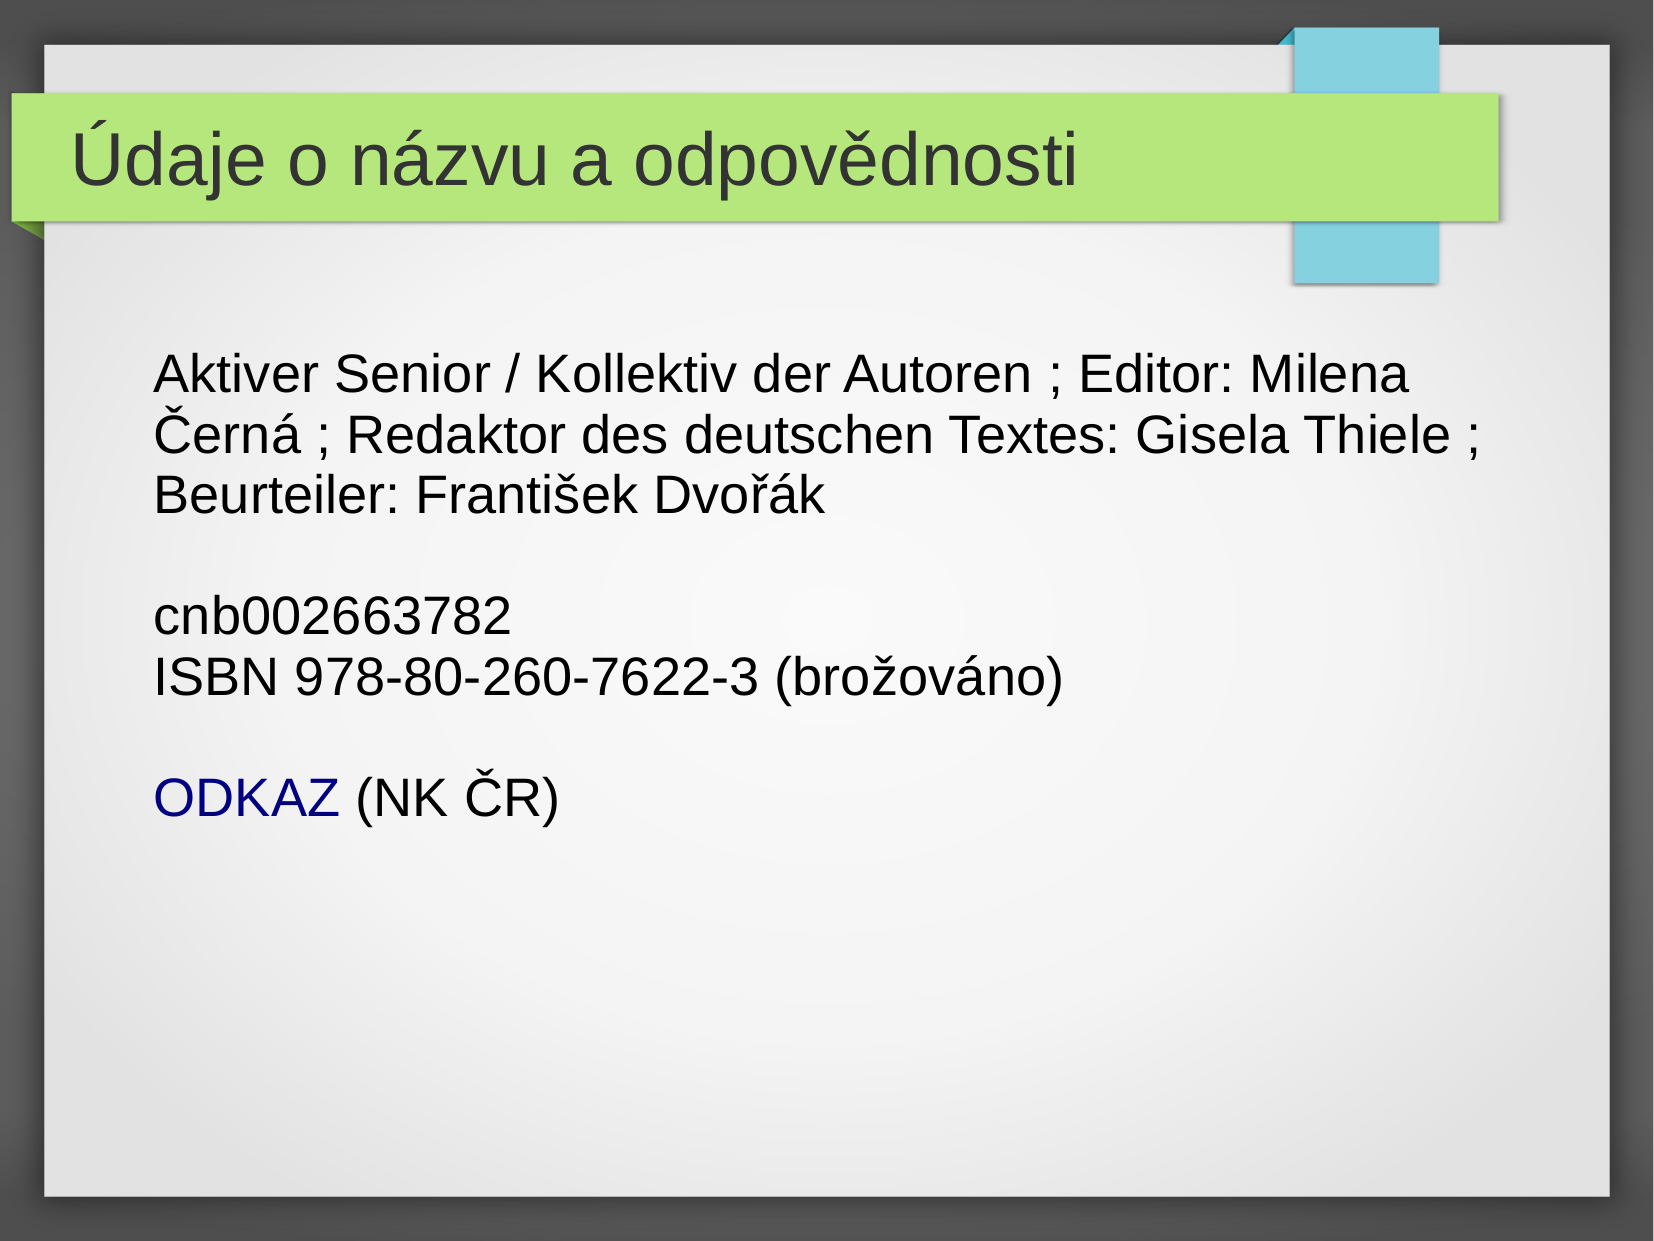

# Údaje o názvu a odpovědnosti
Aktiver Senior / Kollektiv der Autoren ; Editor: Milena Černá ; Redaktor des deutschen Textes: Gisela Thiele ; Beurteiler: František Dvořák
cnb002663782
ISBN 978-80-260-7622-3 (brožováno)
ODKAZ (NK ČR)